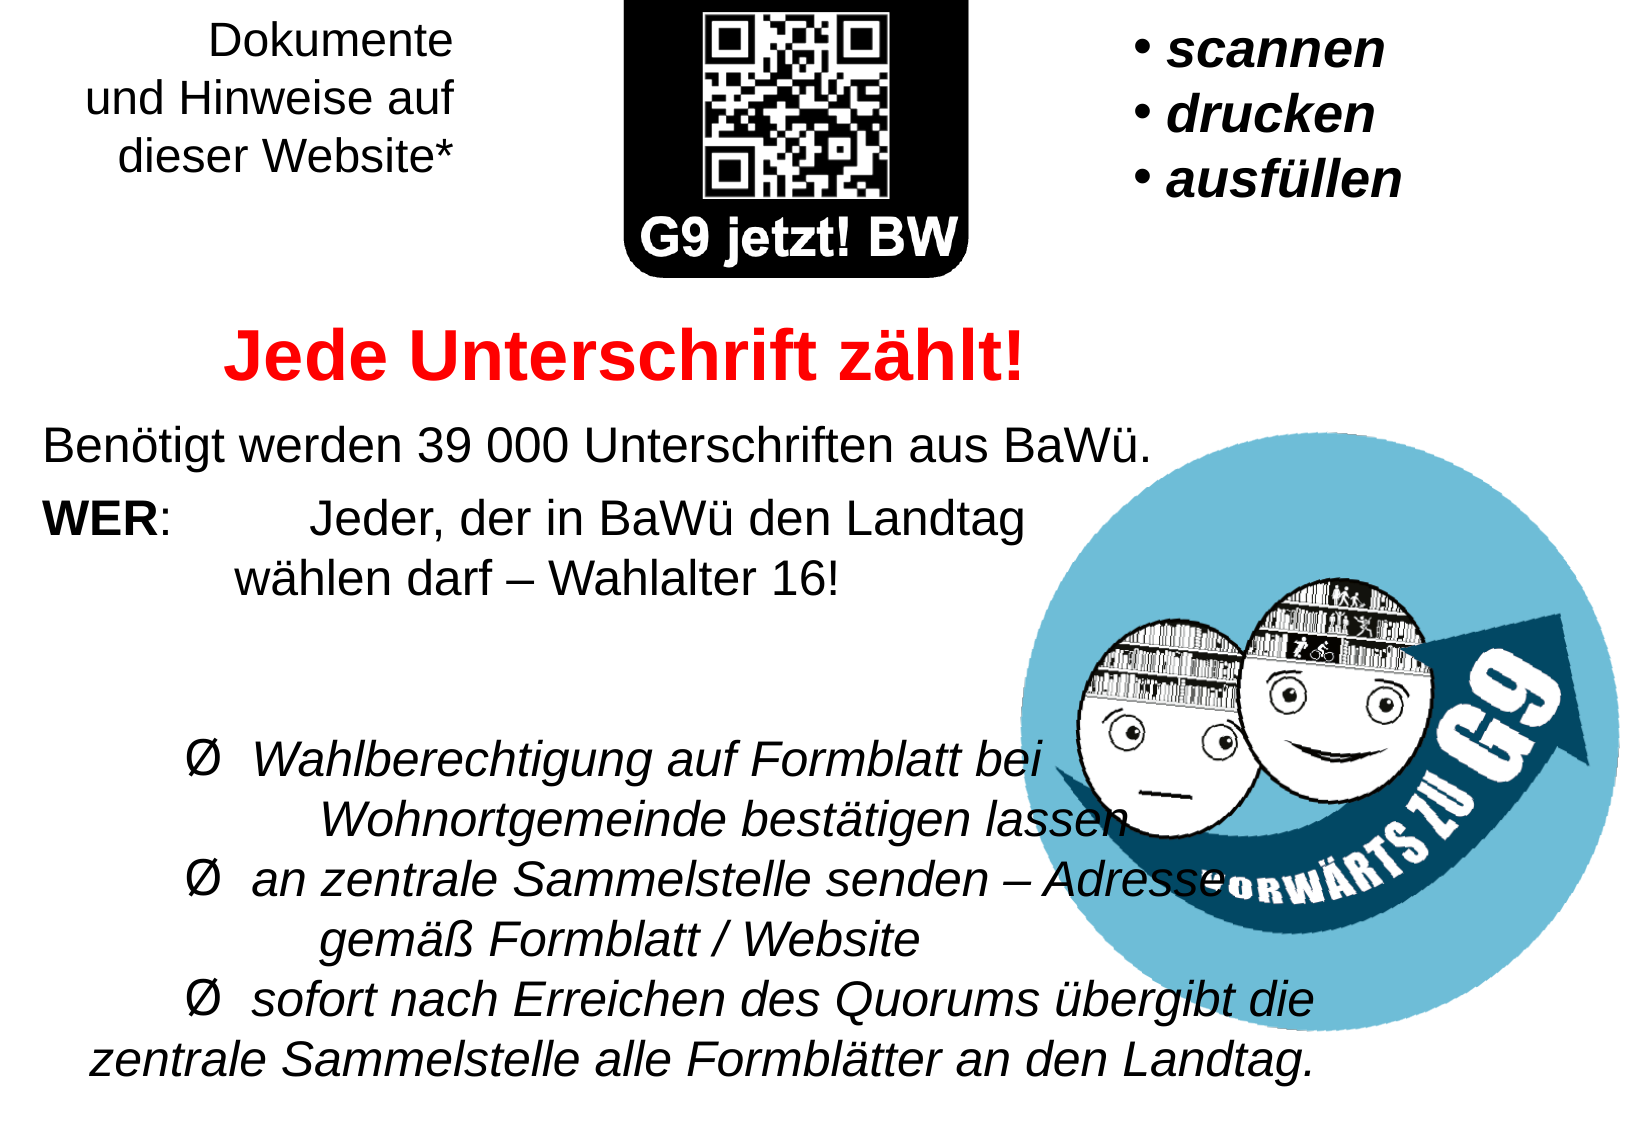

So geht’s:
scannen
drucken
ausfüllen
alle weiteren Dokumente
und Hinweise auf dieser Website*
Jede Unterschrift zählt!
Benötigt werden 39 000 Unterschriften aus BaWü.
WER: 	Jeder, der in BaWü den Landtag
wählen darf – Wahlalter 16!
Wahlberechtigung auf Formblatt bei
Wohnortgemeinde bestätigen lassen
an zentrale Sammelstelle senden – Adresse
gemäß Formblatt / Website
sofort nach Erreichen des Quorums übergibt die
	zentrale Sammelstelle alle Formblätter an den Landtag.
*